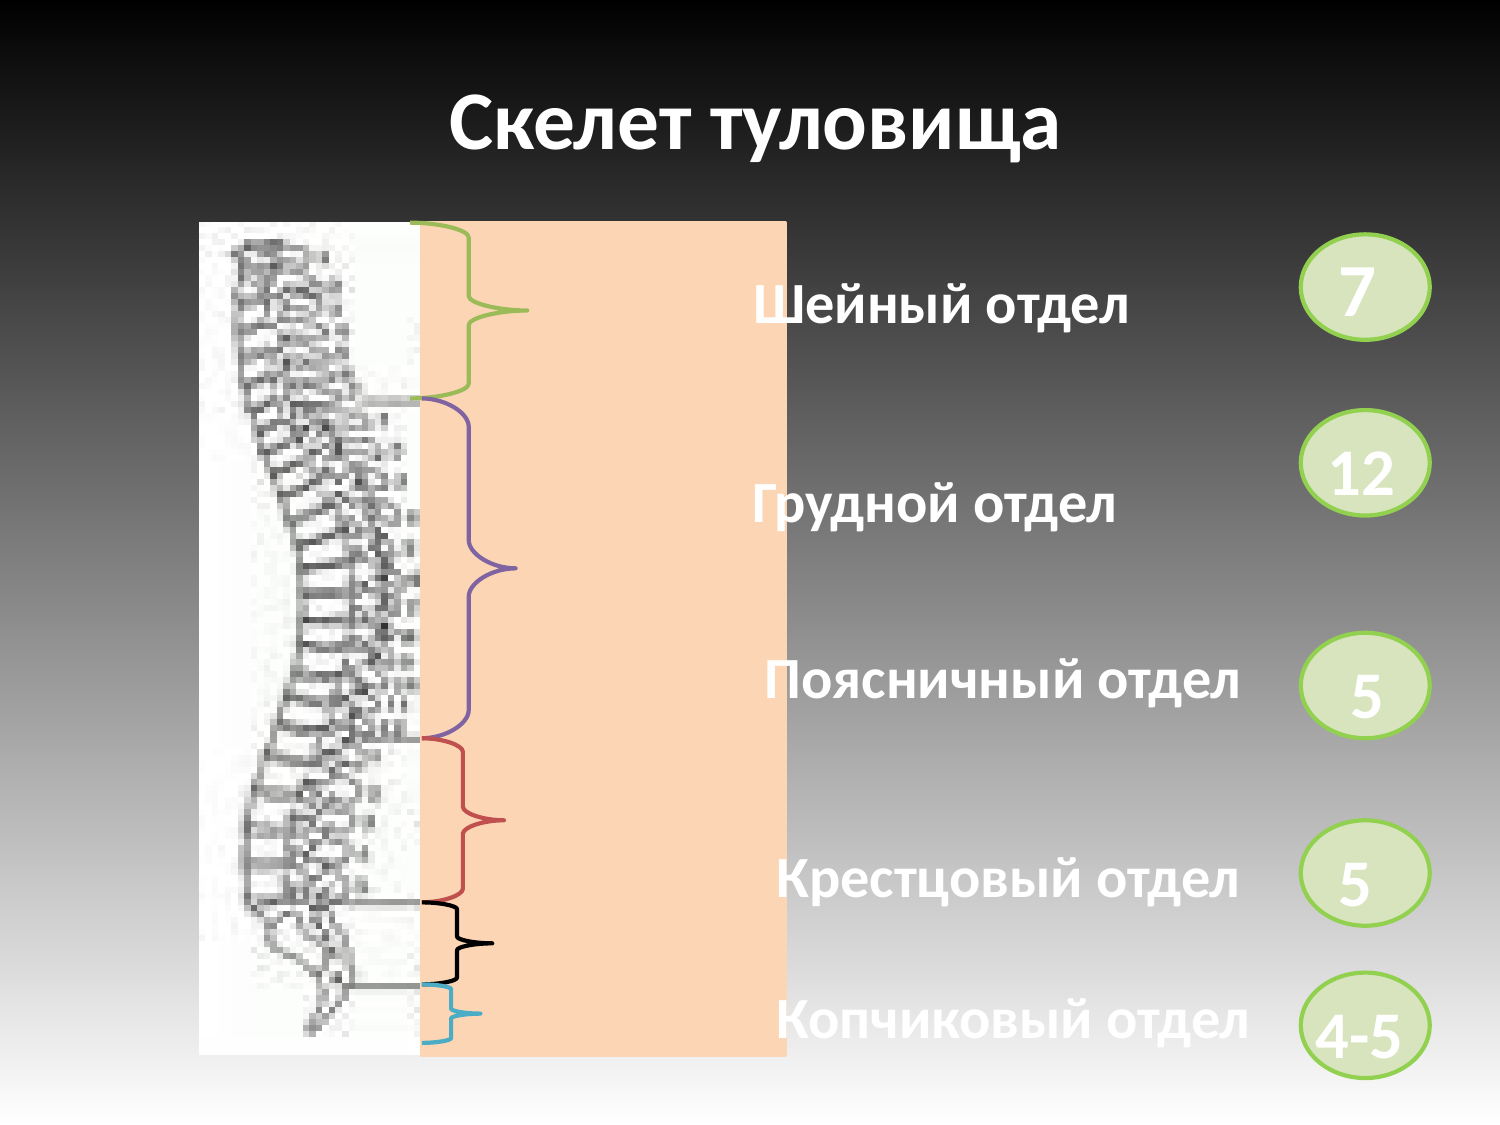

Скелет туловища
7
Шейный отдел
12
Грудной отдел
Поясничный отдел
5
Крестцовый отдел
5
Копчиковый отдел
4-5